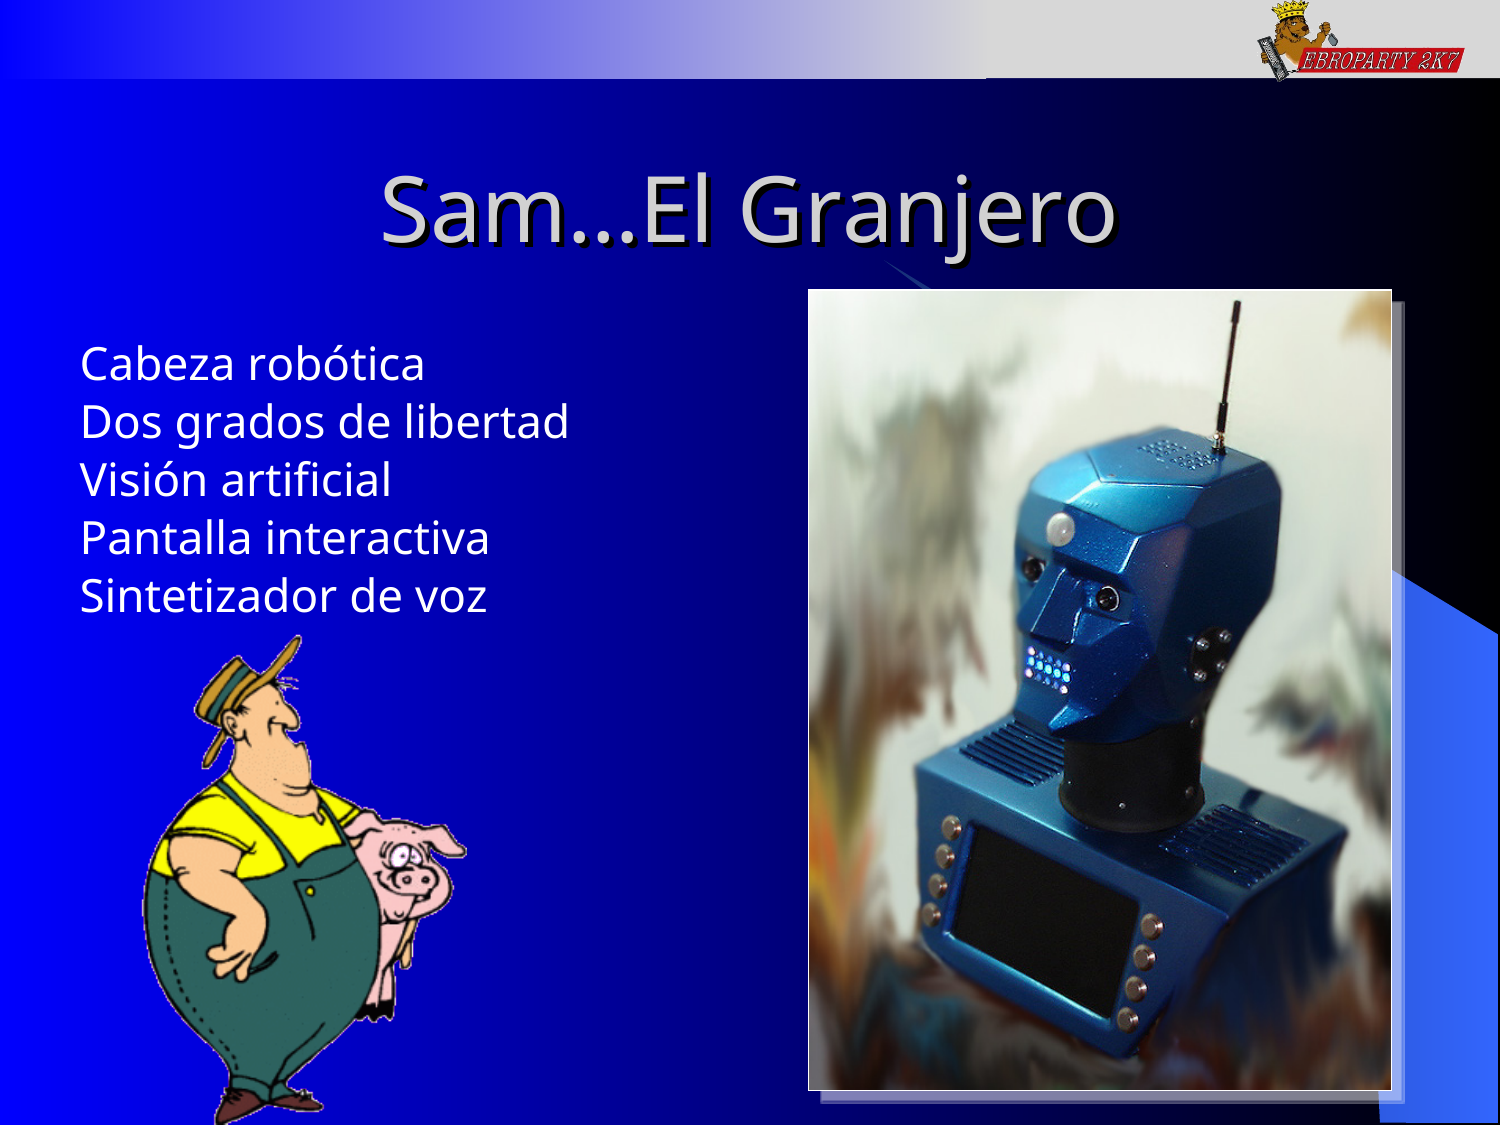

# Sam…El Granjero
Cabeza robótica
Dos grados de libertad
Visión artificial
Pantalla interactiva
Sintetizador de voz